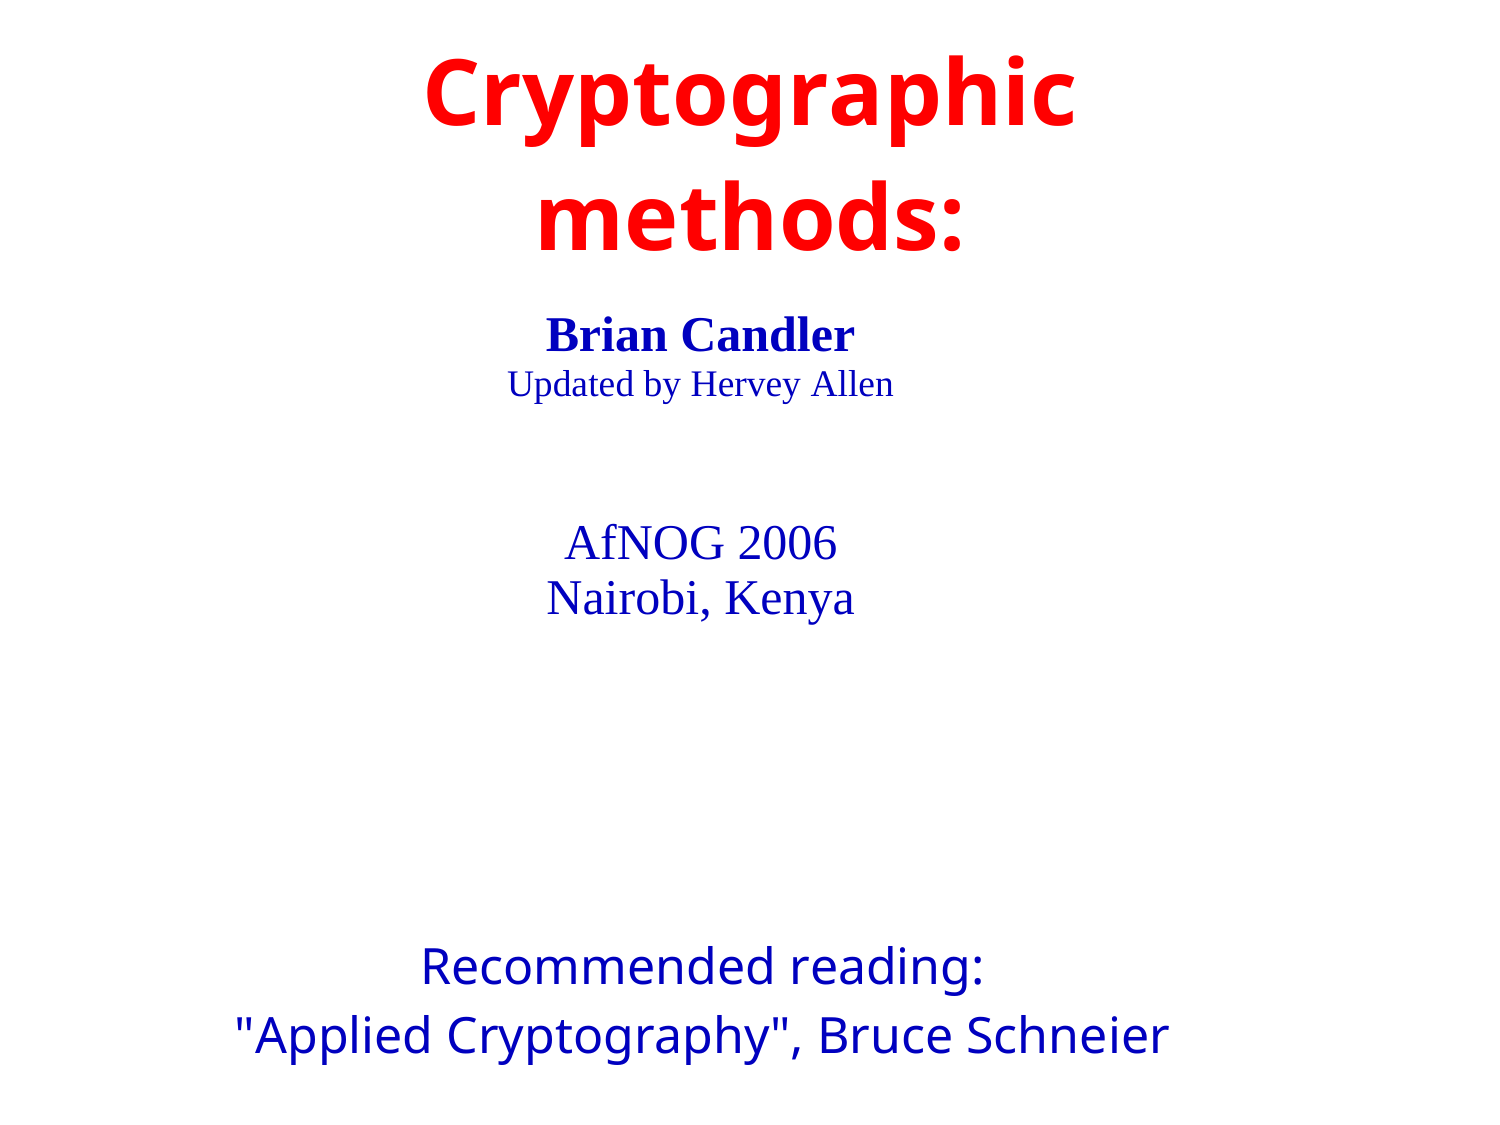

# Cryptographic methods:
Brian Candler
Updated by Hervey Allen
AfNOG 2006
Nairobi, Kenya
Recommended reading:
"Applied Cryptography", Bruce Schneier